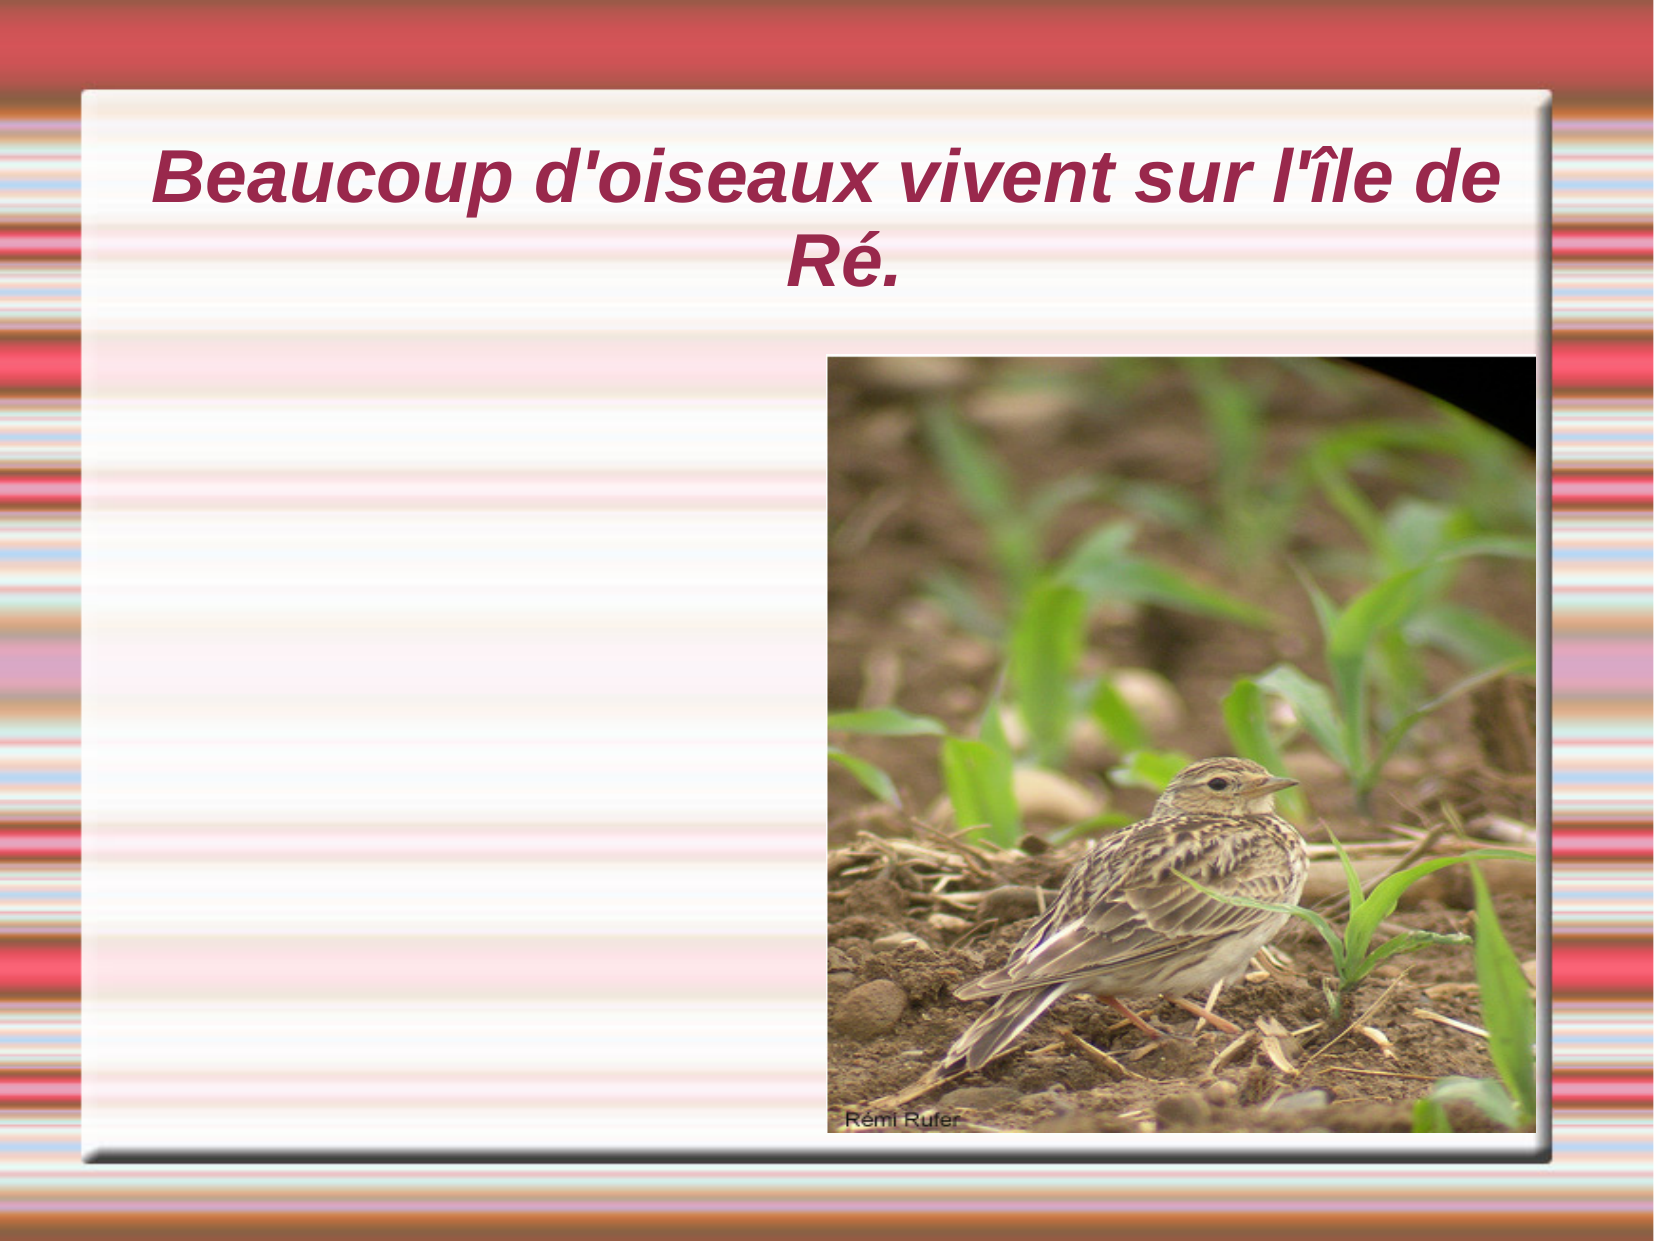

# Beaucoup d'oiseaux vivent sur l'île de Ré.